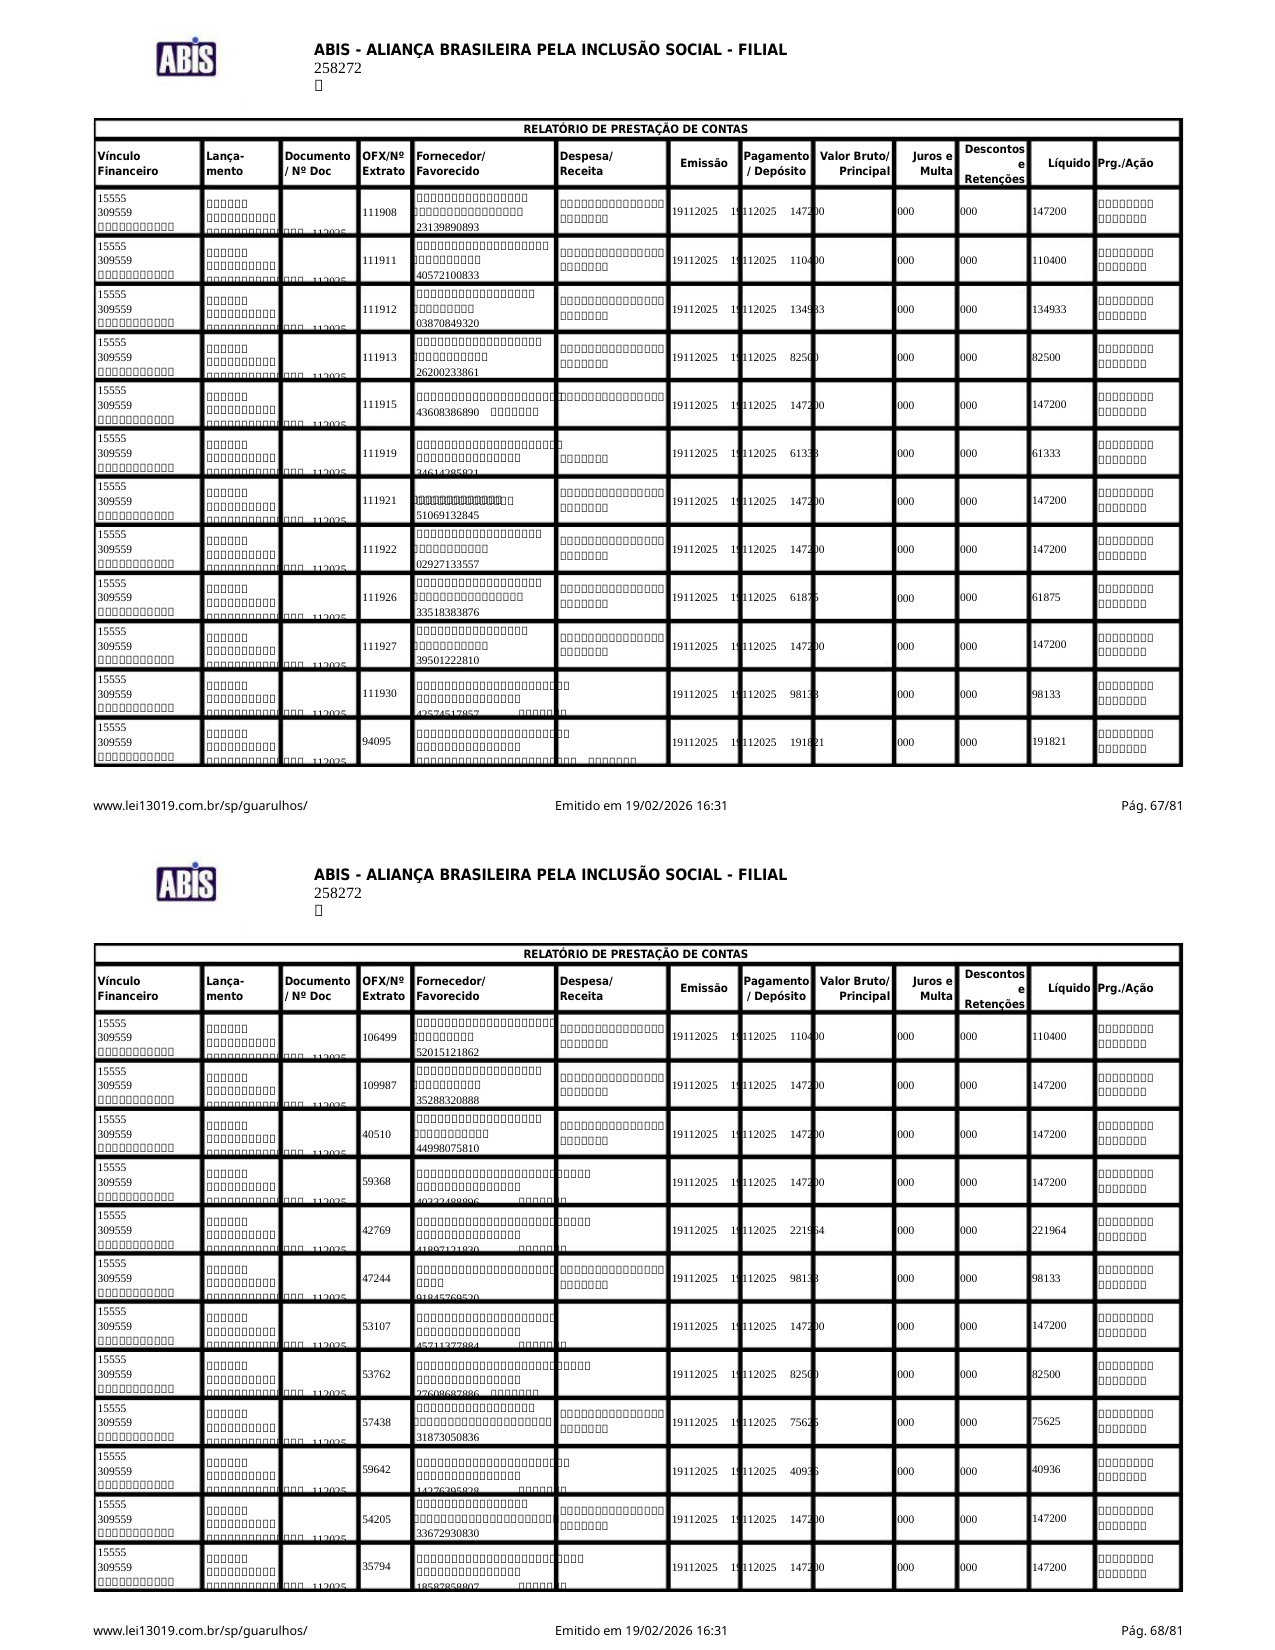

ABIS - ALIANÇA BRASILEIRA PELA INCLUSÃO SOCIAL - FILIAL


RELATÓRIO DE PRESTAÇÃO DE CONTAS
Descontos
e
Retenções
Vínculo
Financeiro
Lança-
mento
Documento
/ Nº Doc
OFX/Nº
Extrato
Fornecedor/
Favorecido
Despesa/
Receita
Pagamento
/ Depósito
Valor Bruto/
Principal
Juros e
Multa
Emissão
Líquido Prg./Ação




 

 
 




  
  
  
  
  
  
  
  
  
  
  
  


















 

 
 






















 

 
 








 

 
 







 
 

 










 
 
 








 
 




 








 

 
 








 

 
 








 

 
 









 
 
 
 







 
 
 
 



www.lei13019.com.br/sp/guarulhos/
Emitido em 19/02/2026 16:31
Pág. 67/81
ABIS - ALIANÇA BRASILEIRA PELA INCLUSÃO SOCIAL - FILIAL


RELATÓRIO DE PRESTAÇÃO DE CONTAS
Descontos
e
Retenções
Vínculo
Financeiro
Lança-
mento
Documento
/ Nº Doc
OFX/Nº
Extrato
Fornecedor/
Favorecido
Despesa/
Receita
Pagamento
/ Depósito
Valor Bruto/
Principal
Juros e
Multa
Emissão
Líquido Prg./Ação




 

 
 




  
  
  
  
  
  
  
  
  
  
  
  





























 

 
 













 

 
 







 
 
 
 










 
 
 
 





 
 









 
 
 
 







 
 
 
 






 

 
 








 
 
 
 








 

 
 









 
 
 
 



www.lei13019.com.br/sp/guarulhos/
Emitido em 19/02/2026 16:31
Pág. 68/81